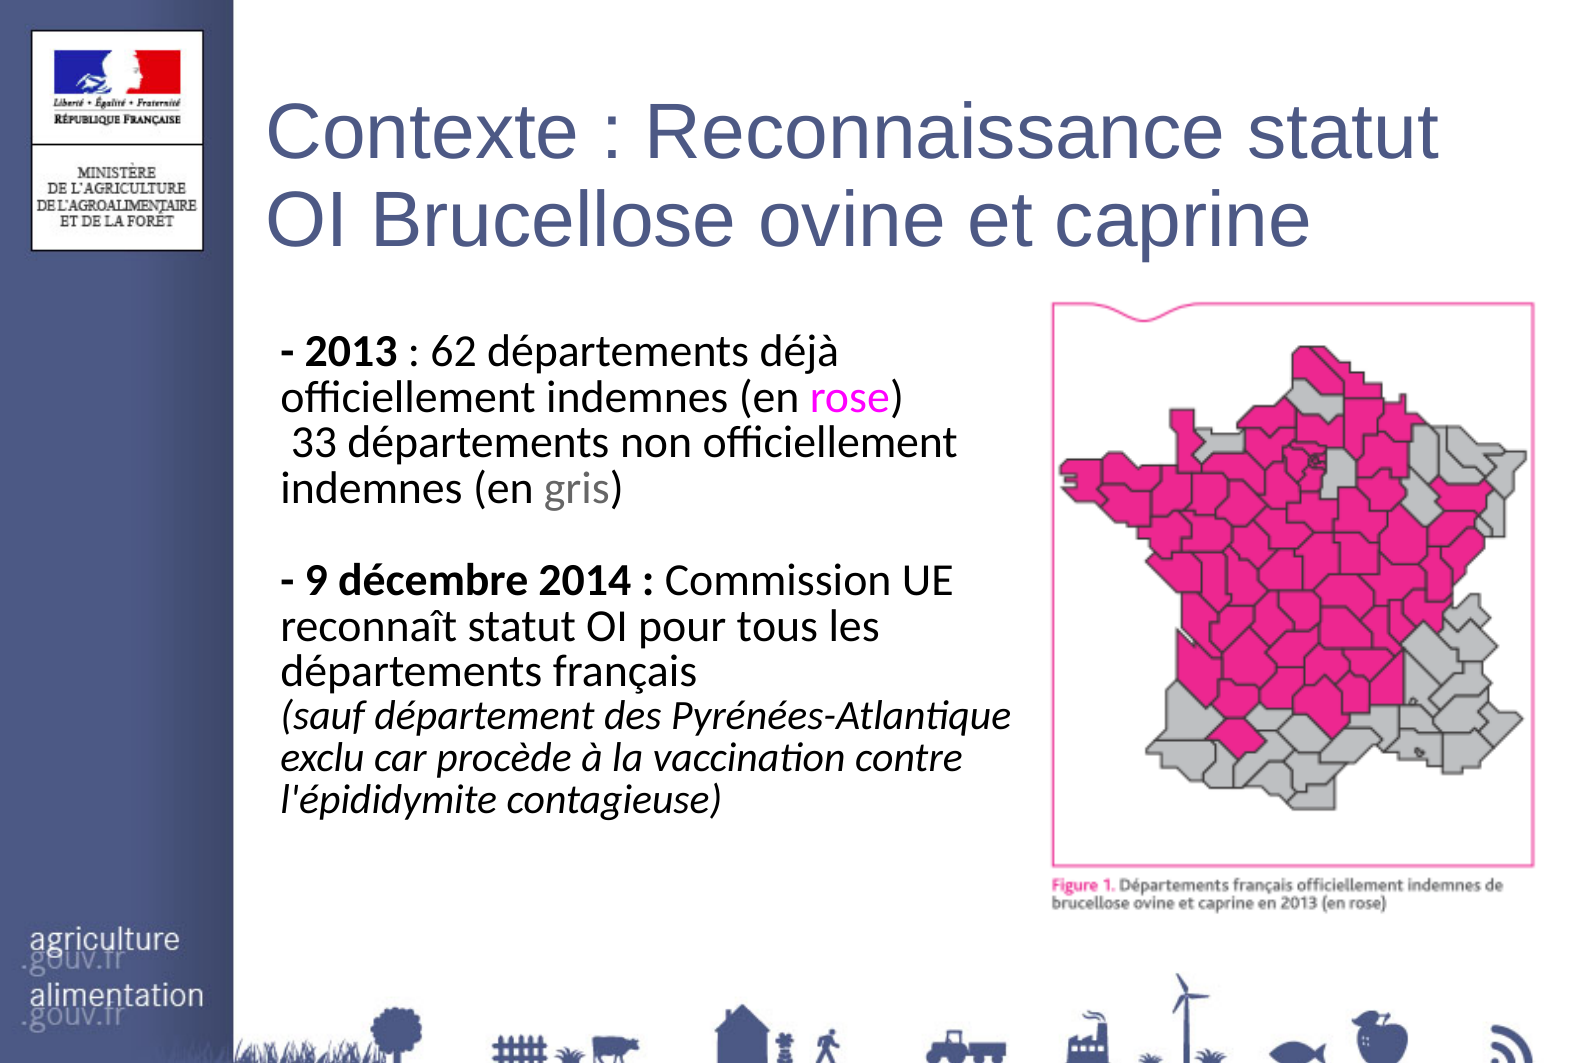

# Contexte : Reconnaissance statut OI Brucellose ovine et caprine
- 2013 : 62 départements déjà officiellement indemnes (en rose)
 33 départements non officiellement indemnes (en gris)
- 9 décembre 2014 : Commission UE reconnaît statut OI pour tous les départements français
(sauf département des Pyrénées-Atlantique exclu car procède à la vaccination contre l'épididymite contagieuse)